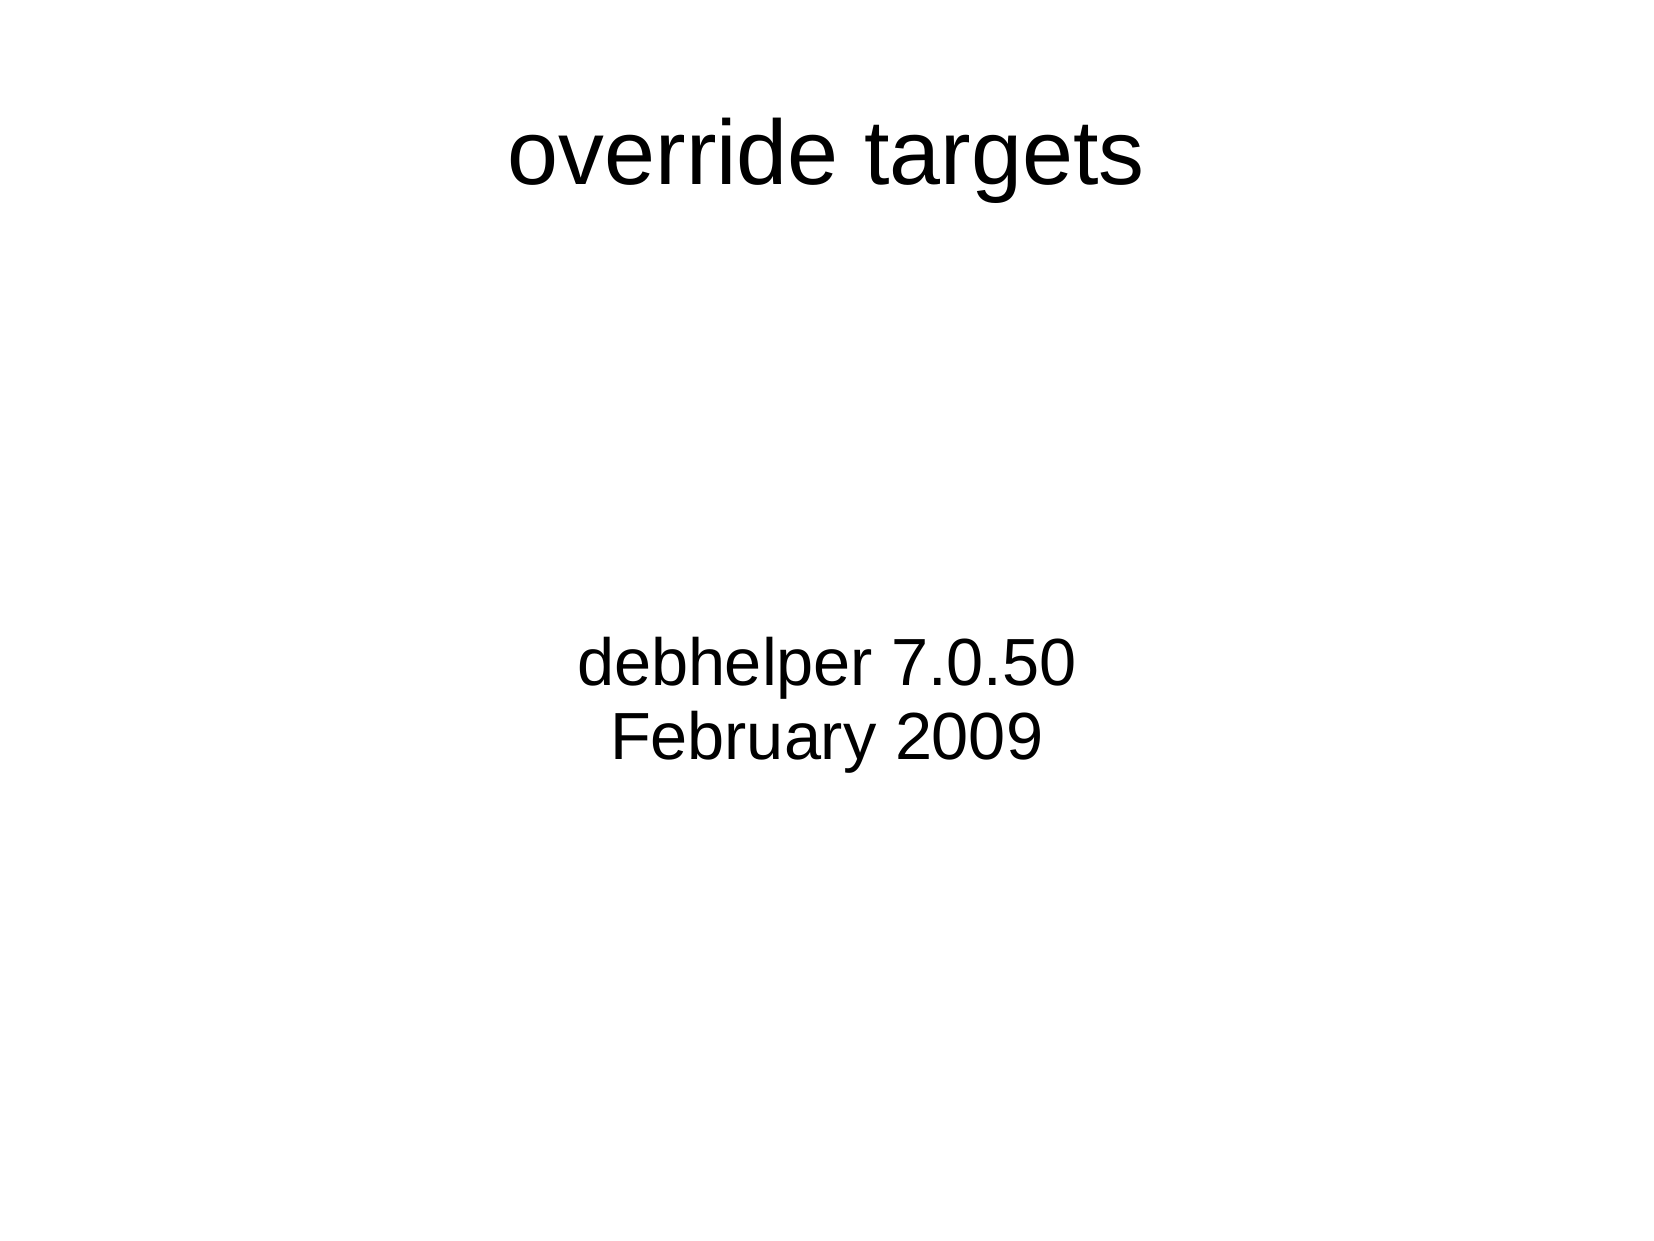

# override targets
debhelper 7.0.50
February 2009